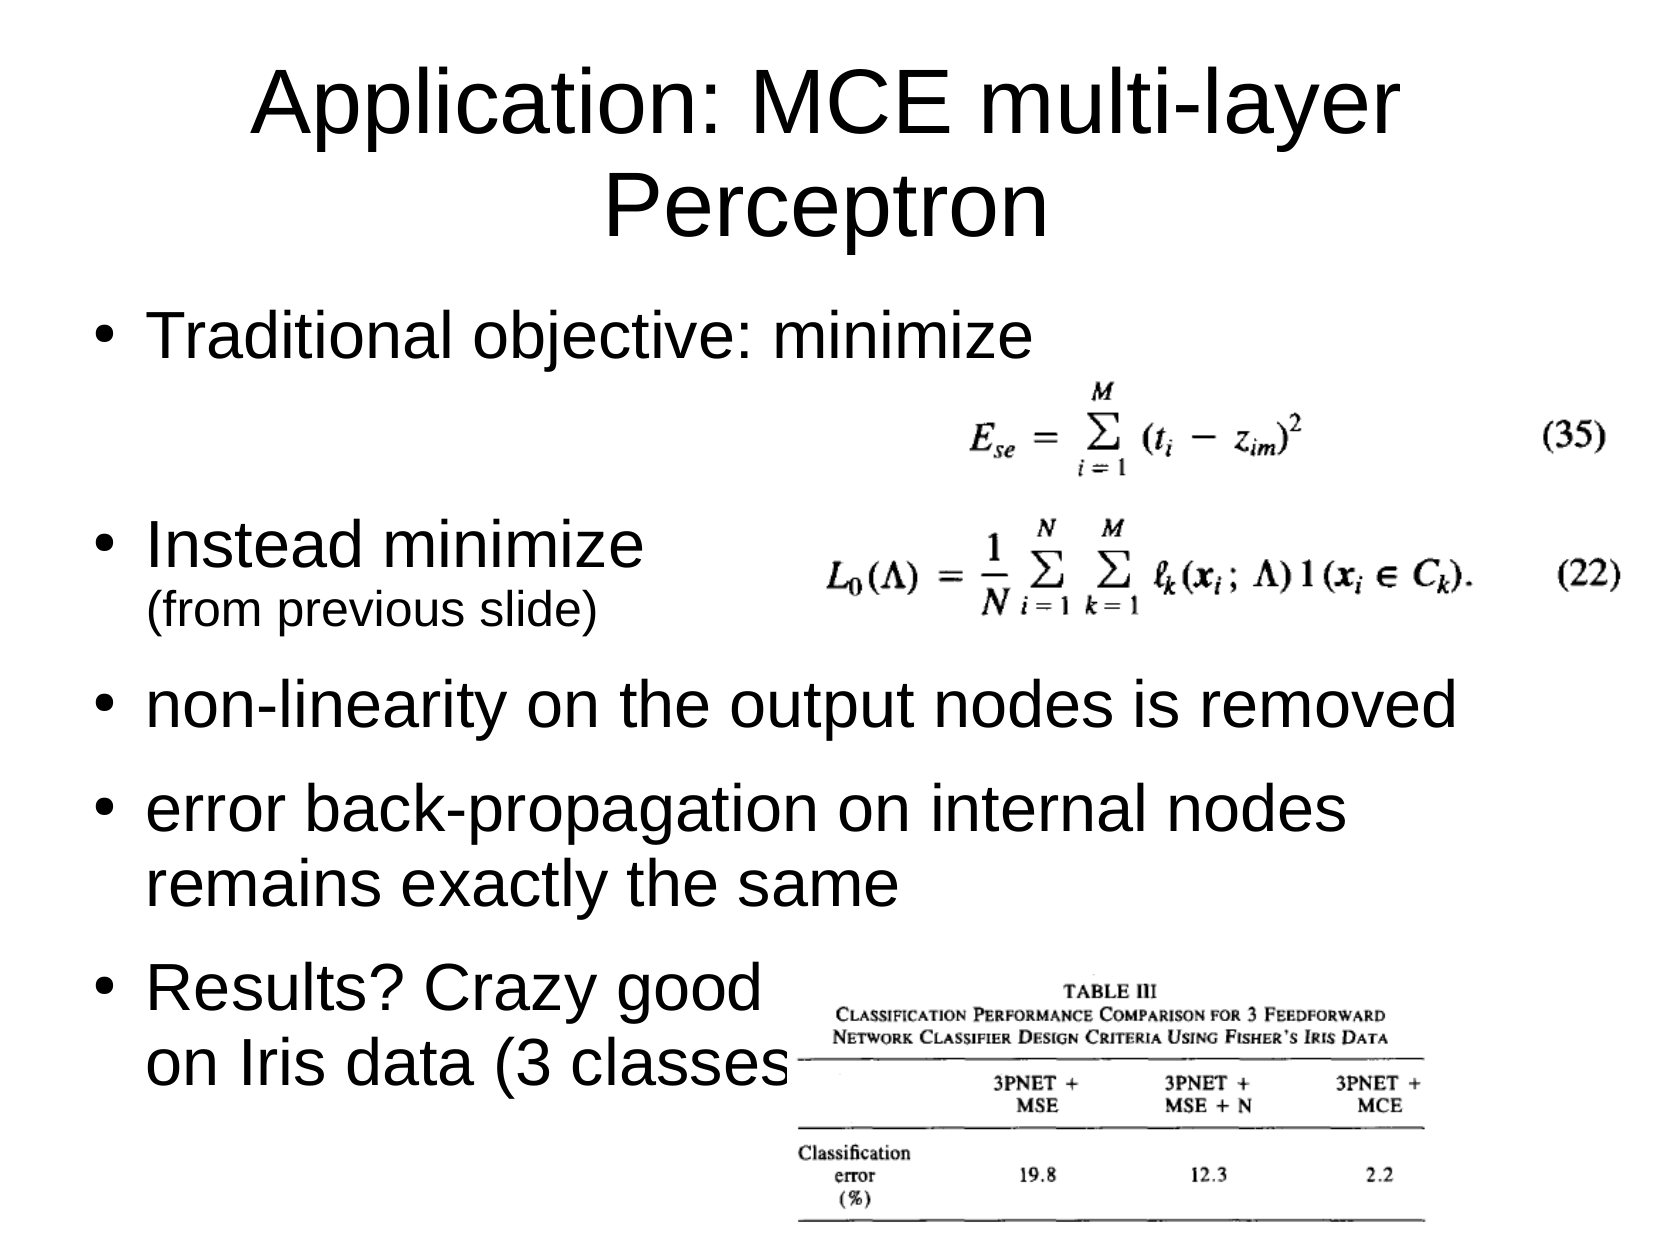

# Application: MCE multi-layer Perceptron
Traditional objective: minimize
Instead minimize
(from previous slide)
non-linearity on the output nodes is removed
error back-propagation on internal nodes remains exactly the same
Results? Crazy good
on Iris data (3 classes):